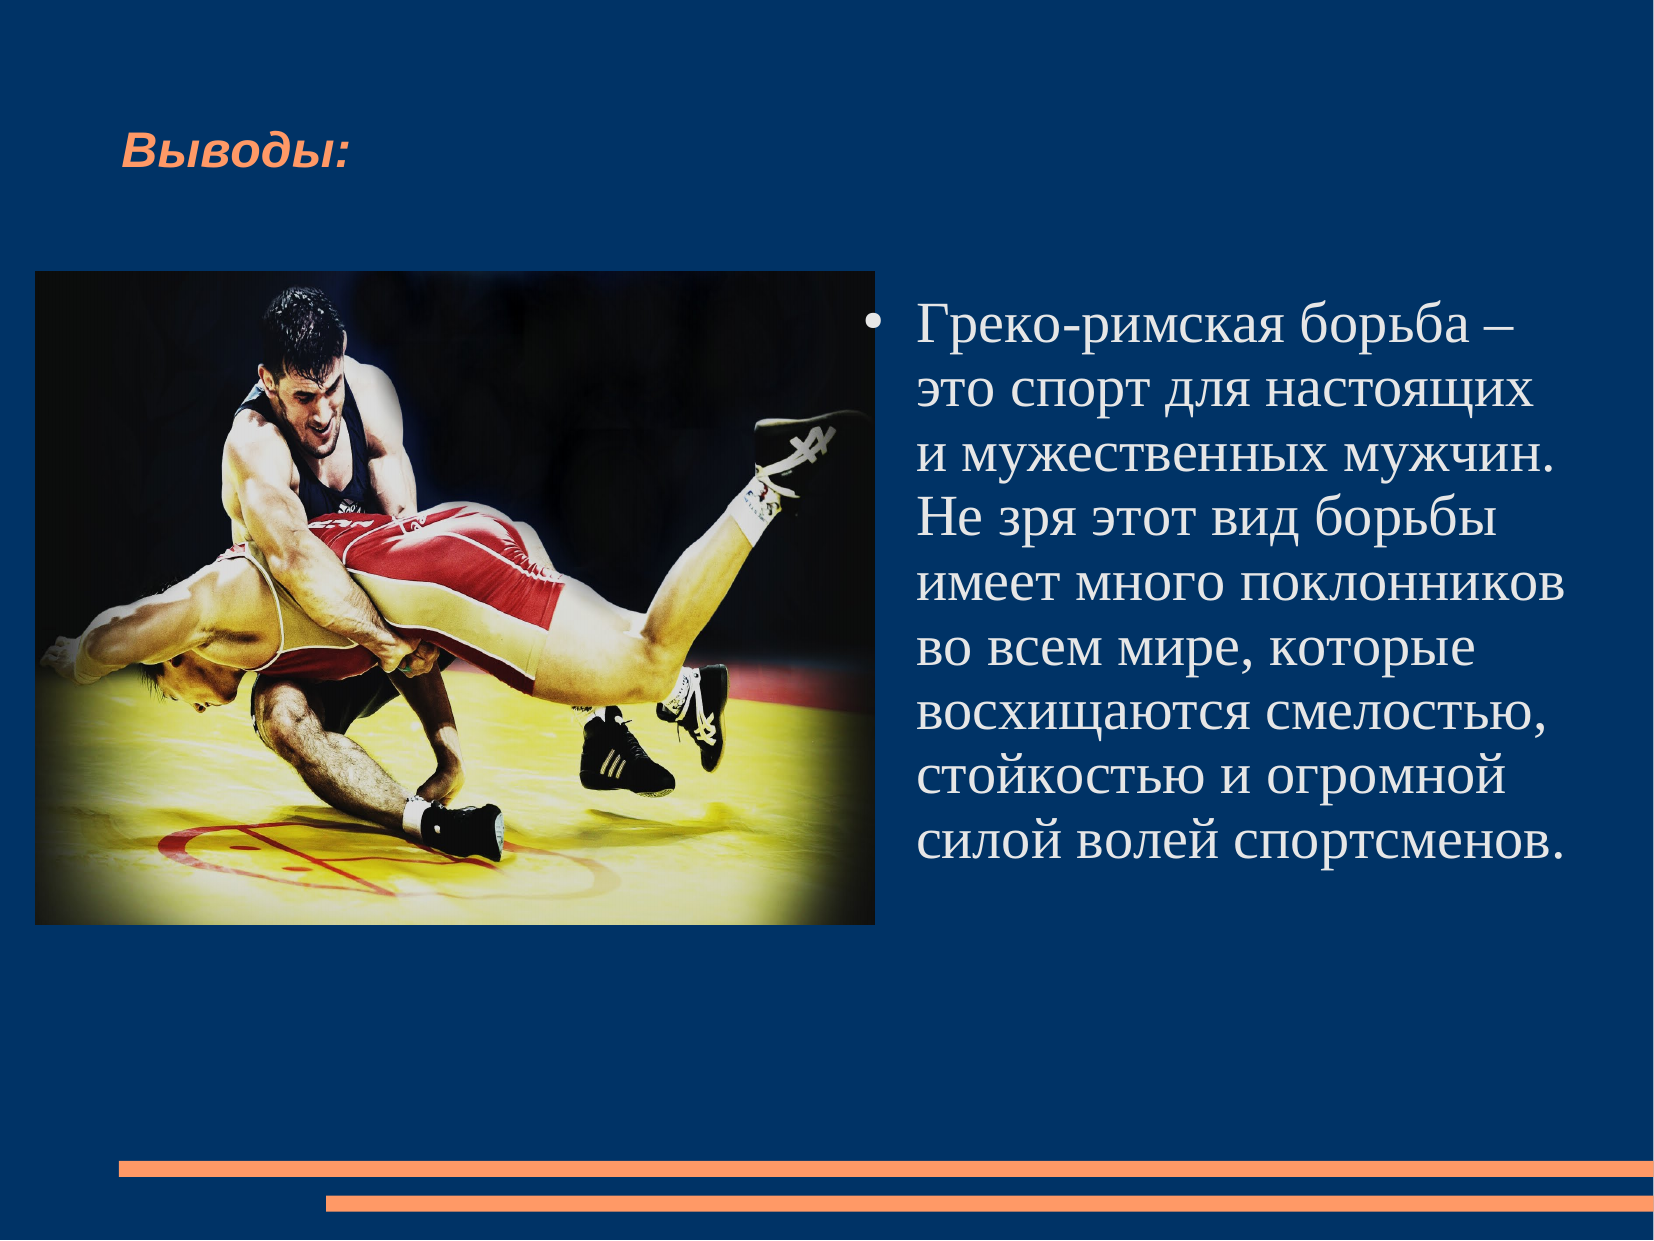

# Выводы:
Греко-римская борьба – это спорт для настоящих и мужественных мужчин. Не зря этот вид борьбы имеет много поклонников во всем мире, которые восхищаются смелостью, стойкостью и огромной силой волей спортсменов.